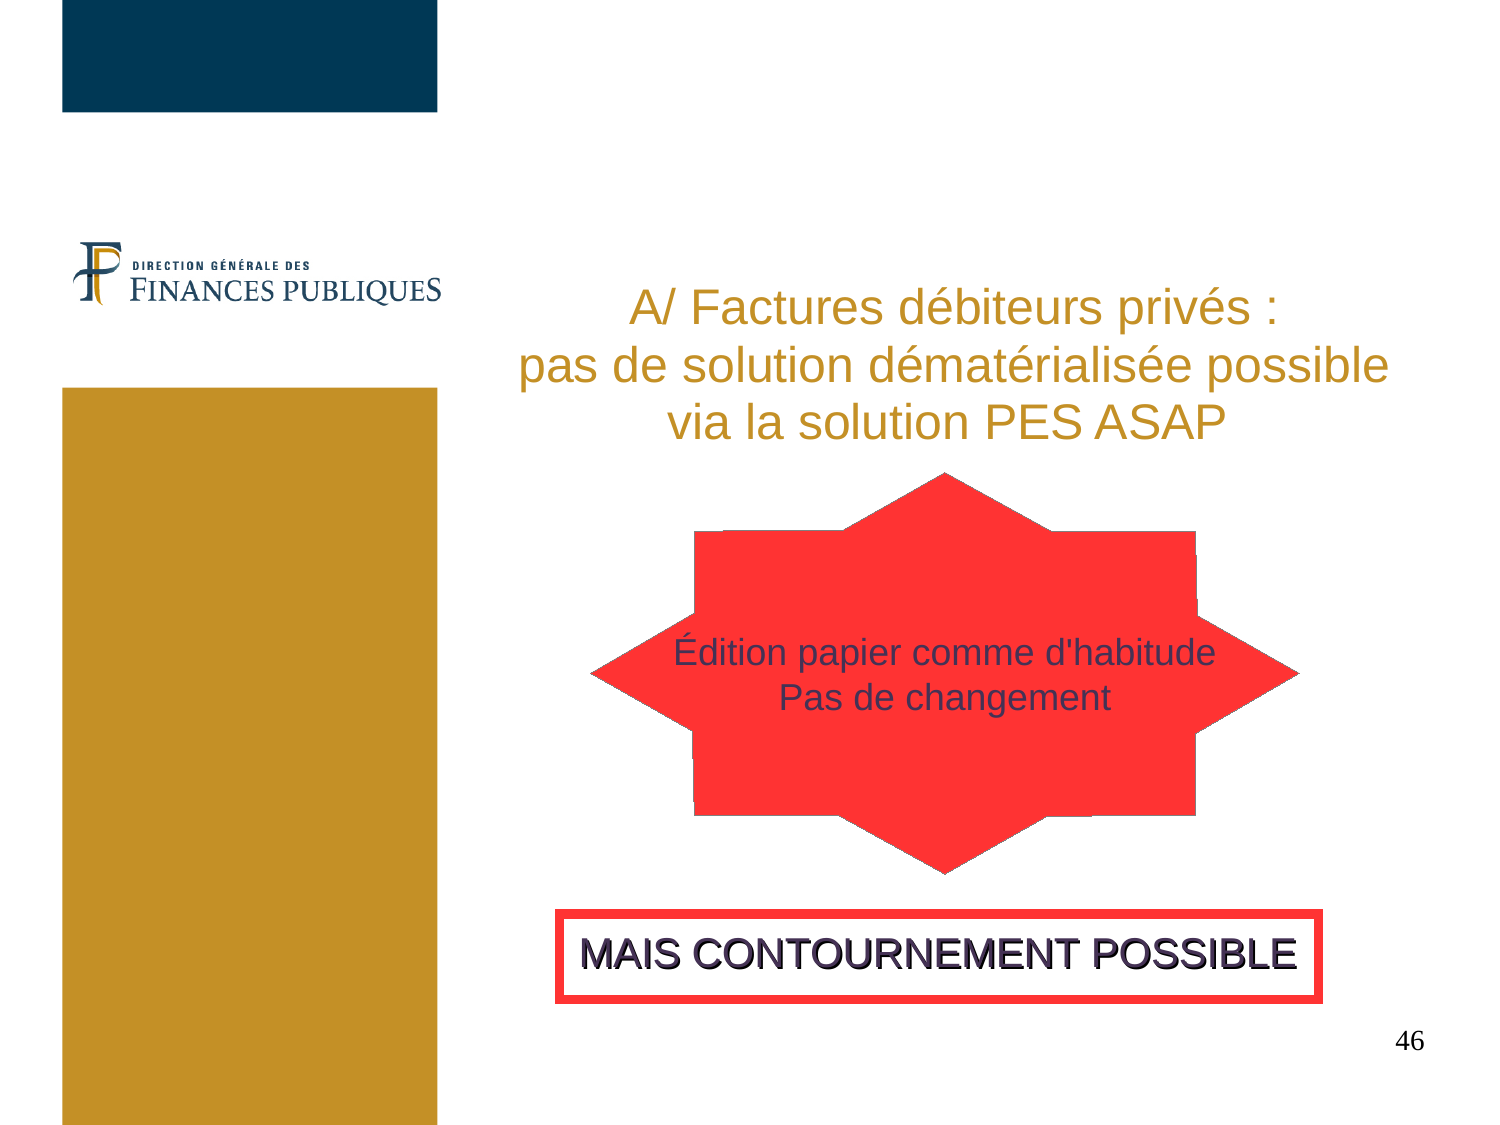

# A/ Factures débiteurs privés : pas de solution dématérialisée possible via la solution PES ASAP
Édition papier comme d'habitude
Pas de changement
MAIS CONTOURNEMENT POSSIBLE
46